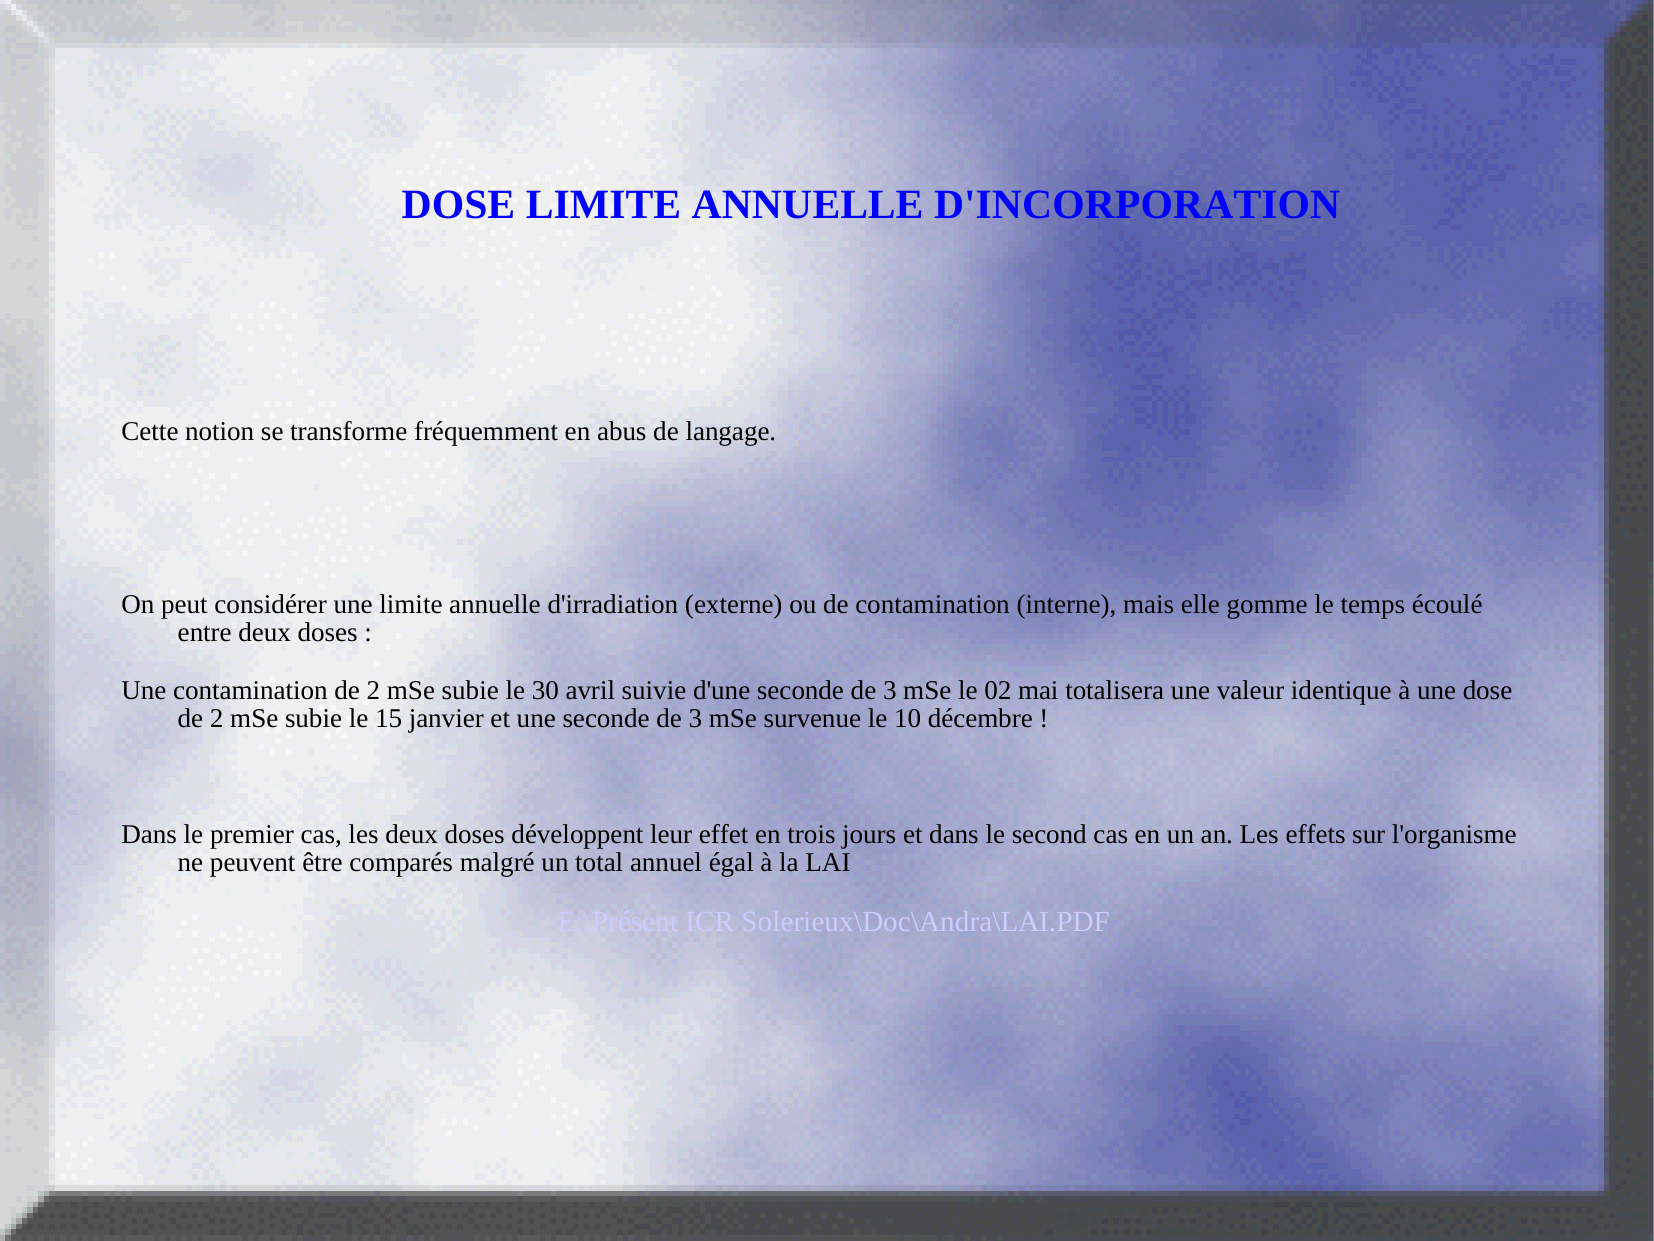

# DOSE LIMITE ANNUELLE D'INCORPORATION
Cette notion se transforme fréquemment en abus de langage.
On peut considérer une limite annuelle d'irradiation (externe) ou de contamination (interne), mais elle gomme le temps écoulé entre deux doses :
Une contamination de 2 mSe subie le 30 avril suivie d'une seconde de 3 mSe le 02 mai totalisera une valeur identique à une dose de 2 mSe subie le 15 janvier et une seconde de 3 mSe survenue le 10 décembre !
Dans le premier cas, les deux doses développent leur effet en trois jours et dans le second cas en un an. Les effets sur l'organisme ne peuvent être comparés malgré un total annuel égal à la LAI
 E:\Présent ICR Solerieux\Doc\Andra\LAI.PDF